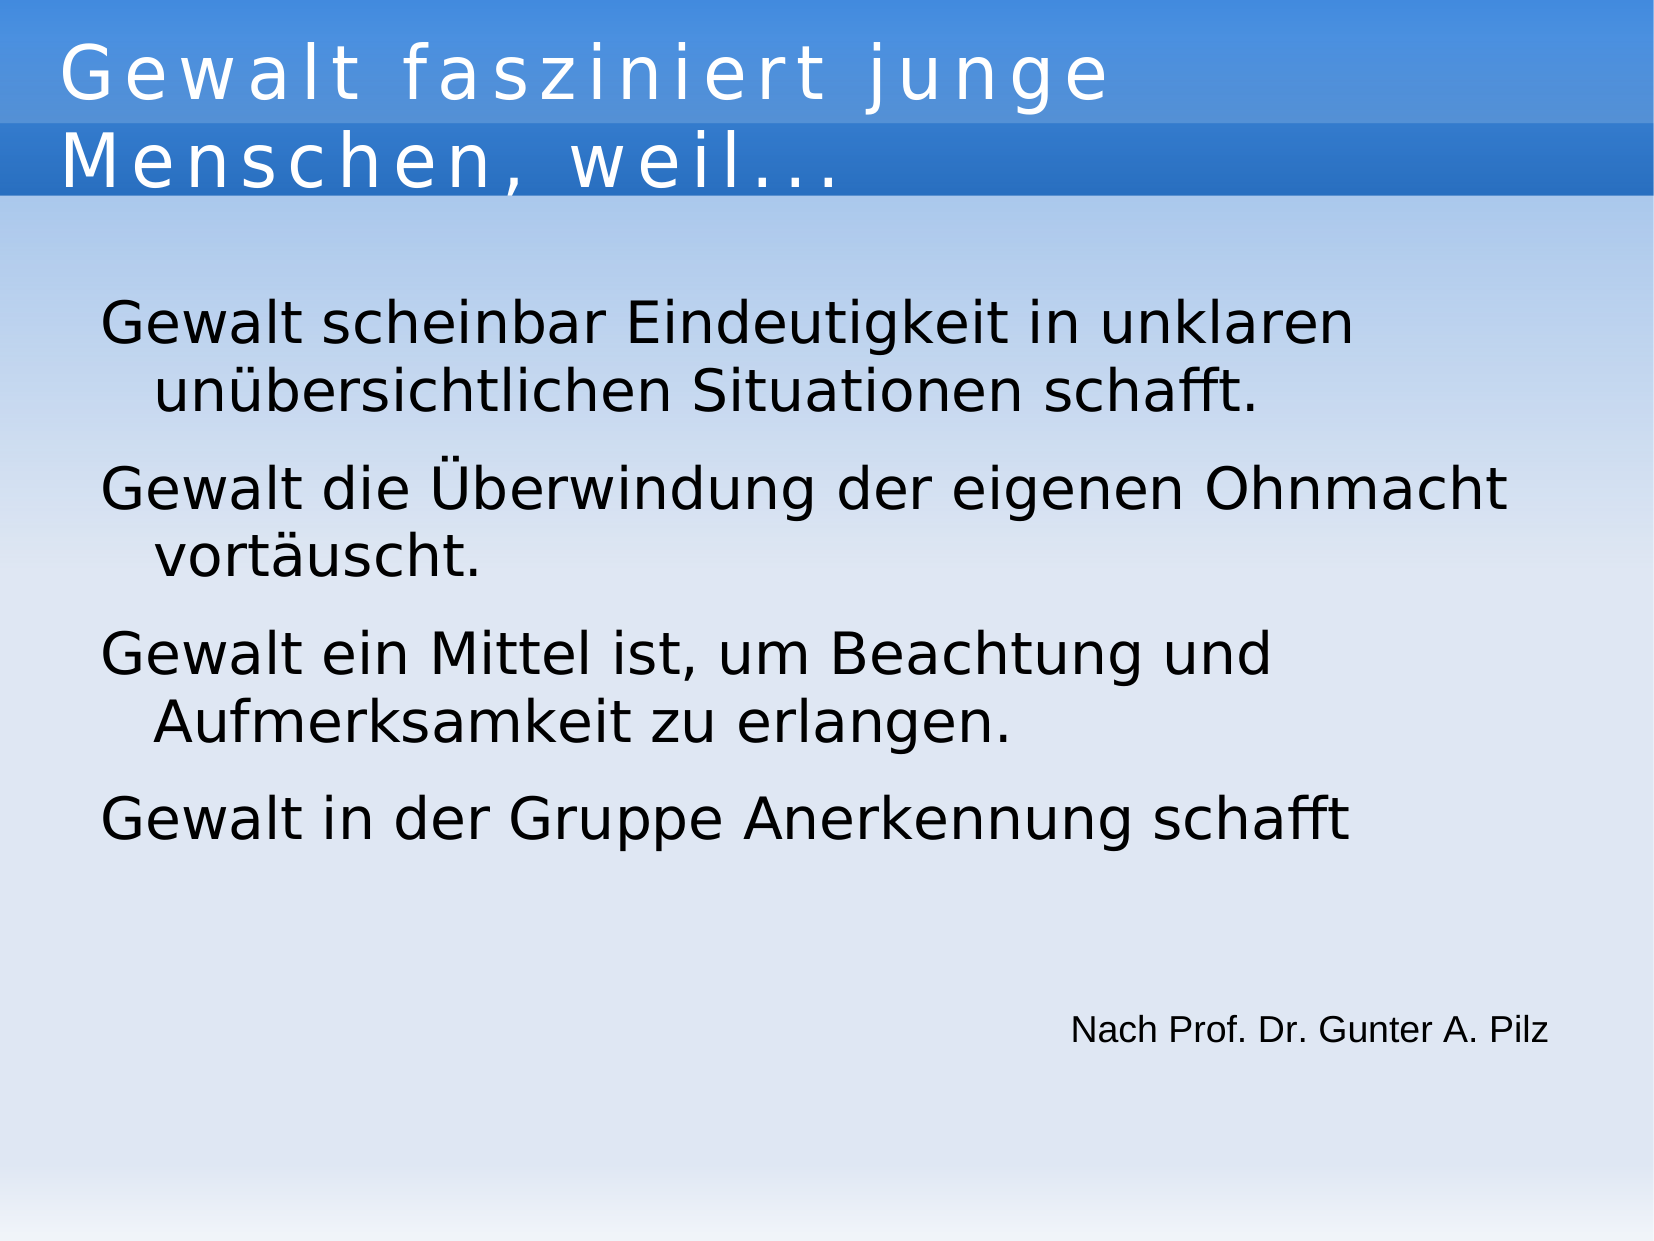

# Gewalt fasziniert junge Menschen, weil...
Gewalt scheinbar Eindeutigkeit in unklaren unübersichtlichen Situationen schafft.
Gewalt die Überwindung der eigenen Ohnmacht vortäuscht.
Gewalt ein Mittel ist, um Beachtung und Aufmerksamkeit zu erlangen.
Gewalt in der Gruppe Anerkennung schafft
Nach Prof. Dr. Gunter A. Pilz